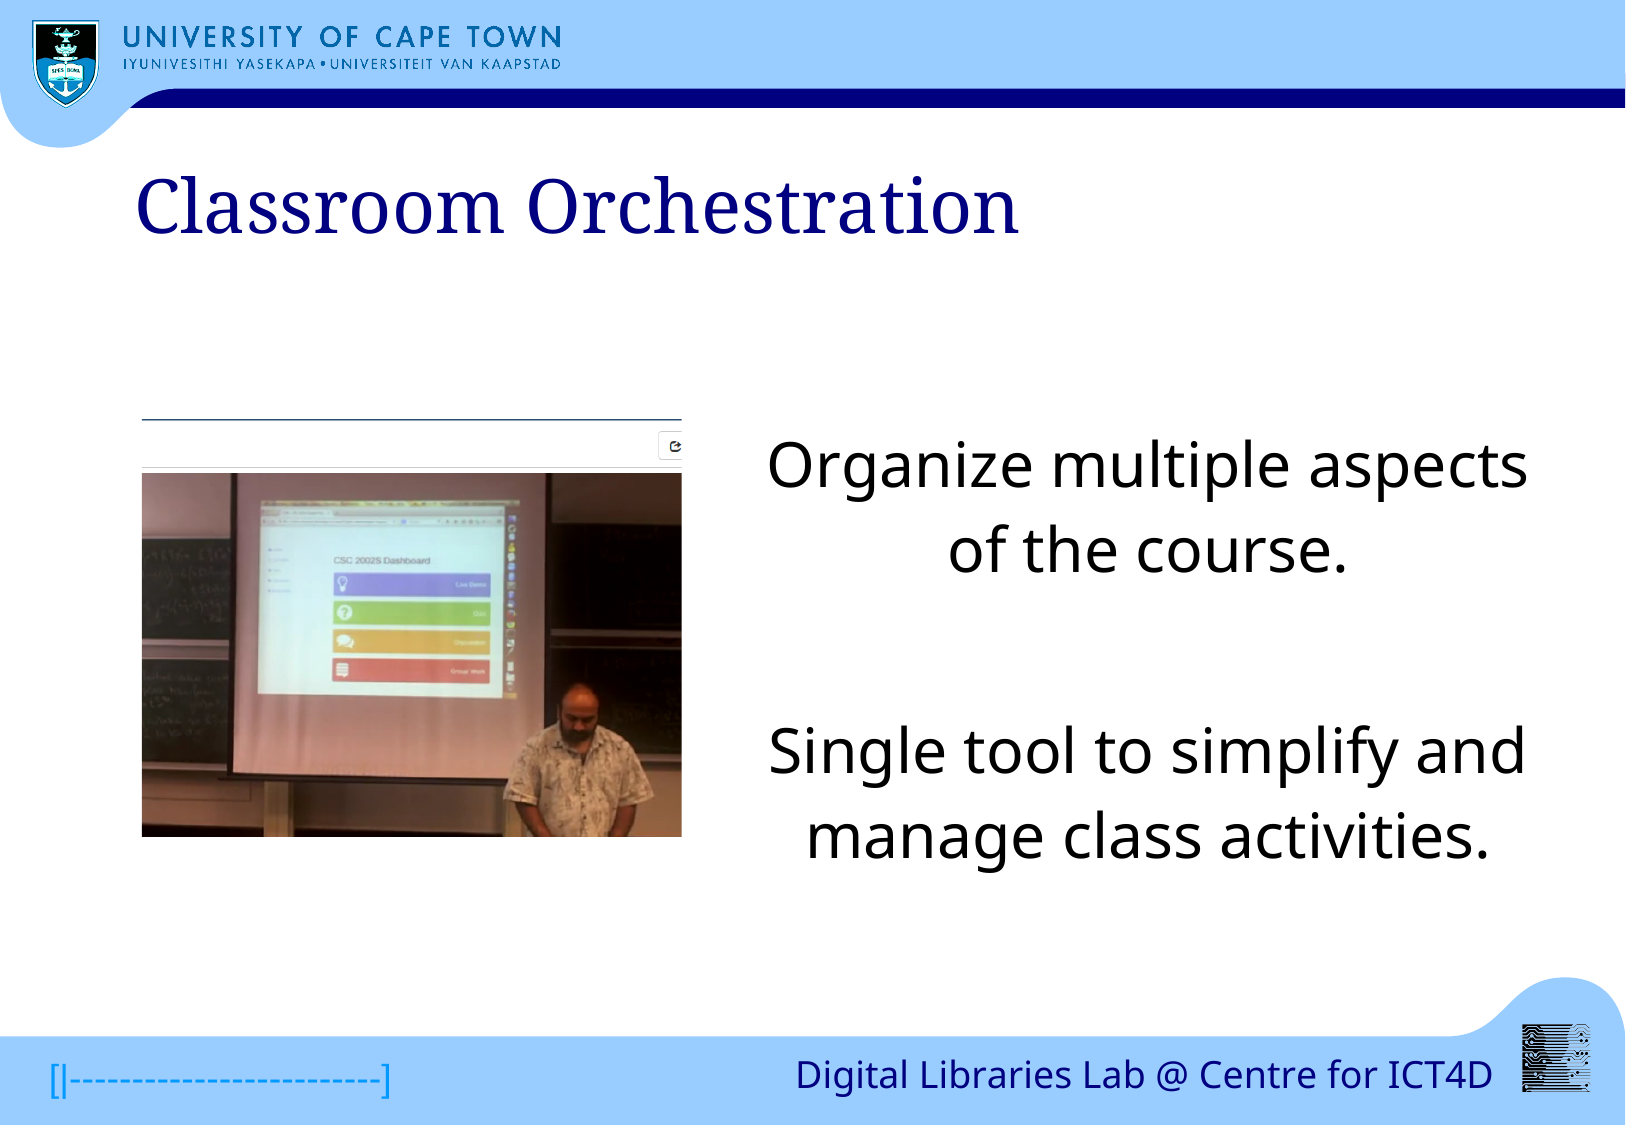

# Classroom Orchestration
Organize multiple aspects of the course.
Single tool to simplify and manage class activities.
[|-------------------------]